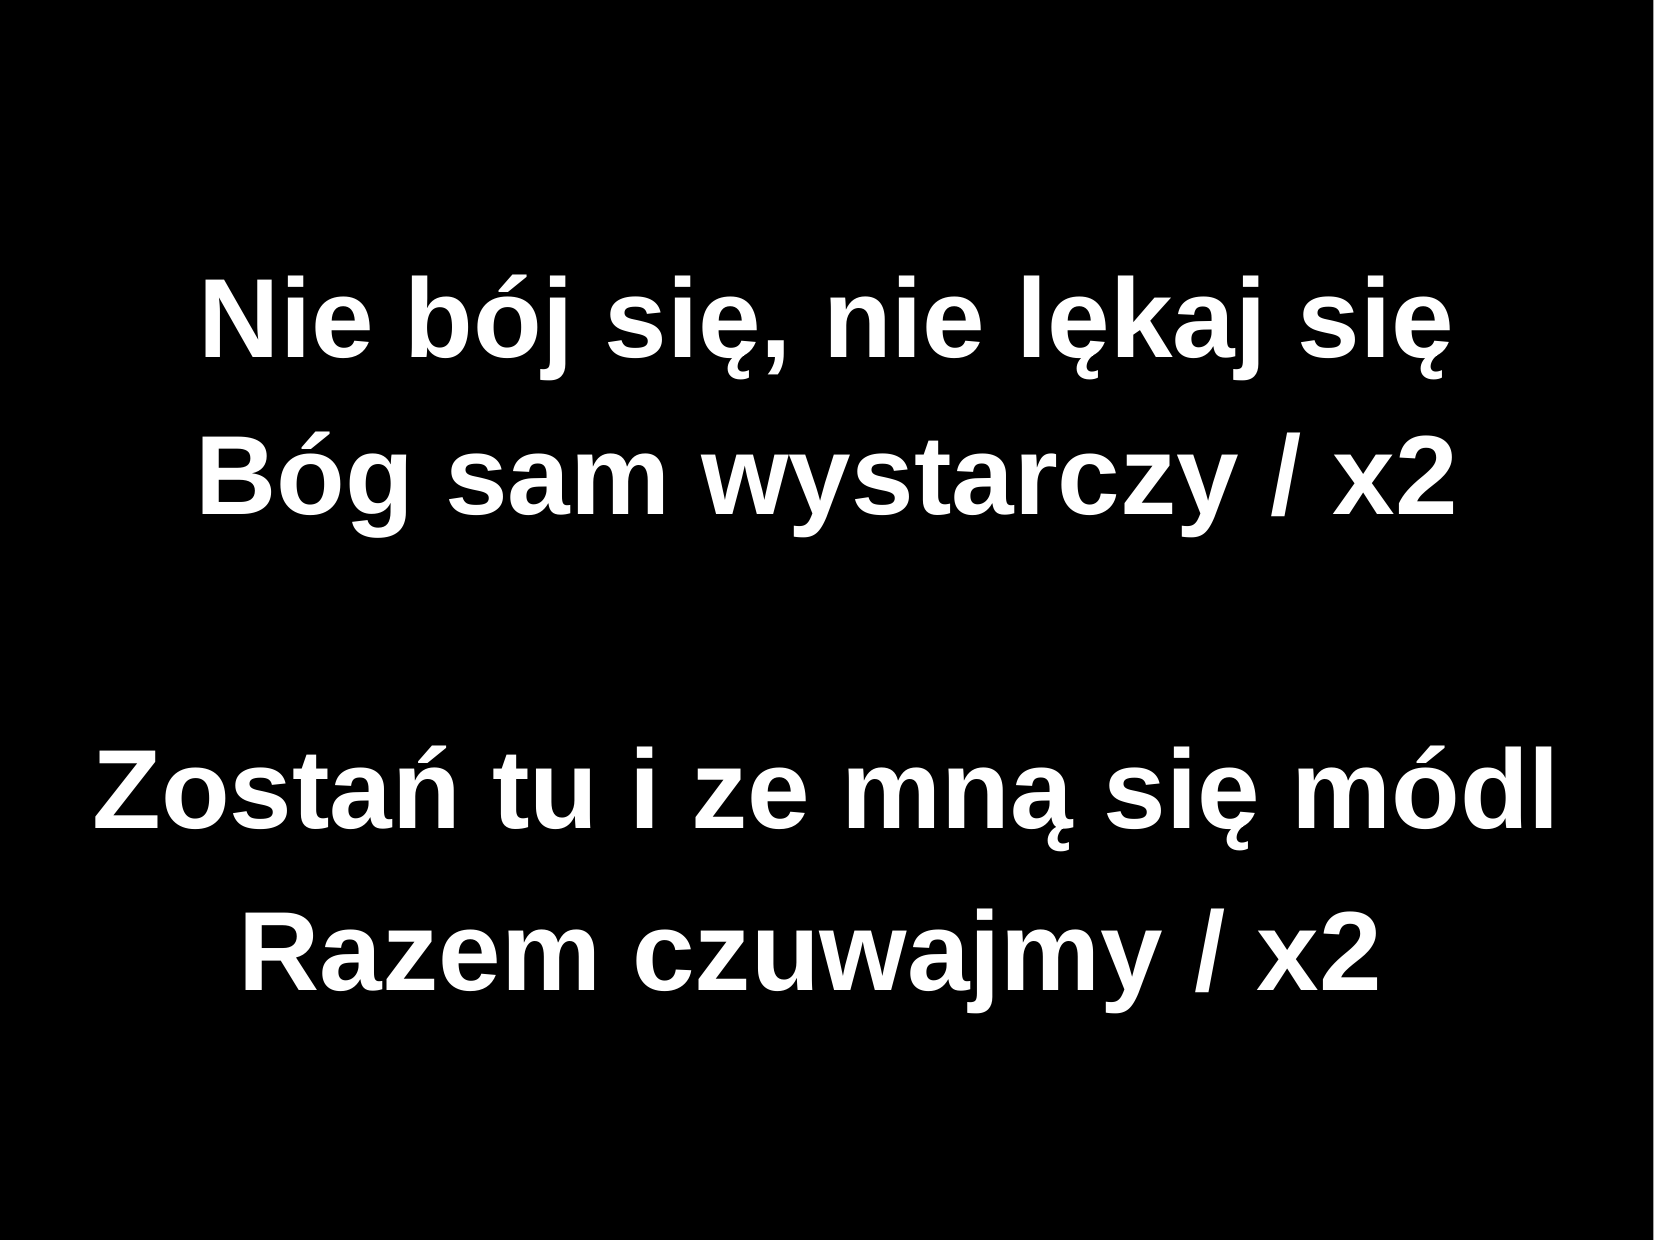

# Nie bój się, nie lękaj się
Bóg sam wystarczy / x2
Zostań tu i ze mną się módl
Razem czuwajmy / x2